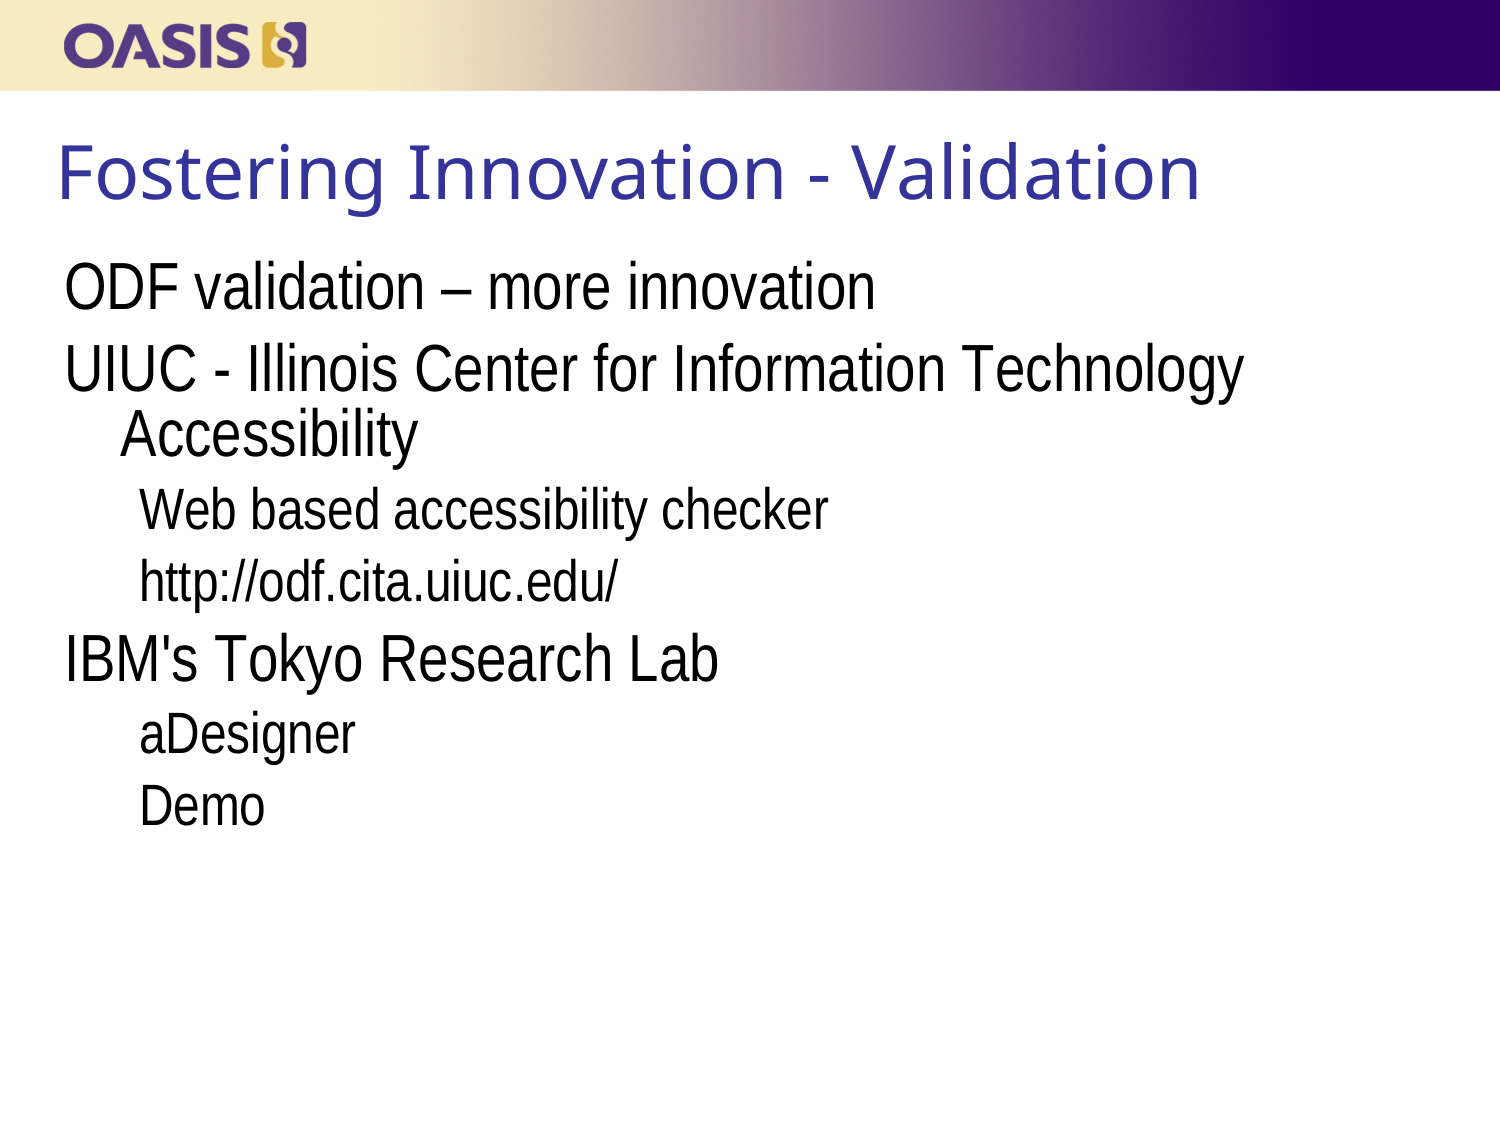

# Fostering Innovation - Validation
ODF validation – more innovation
UIUC - Illinois Center for Information Technology Accessibility
Web based accessibility checker
http://odf.cita.uiuc.edu/
IBM's Tokyo Research Lab
aDesigner
Demo